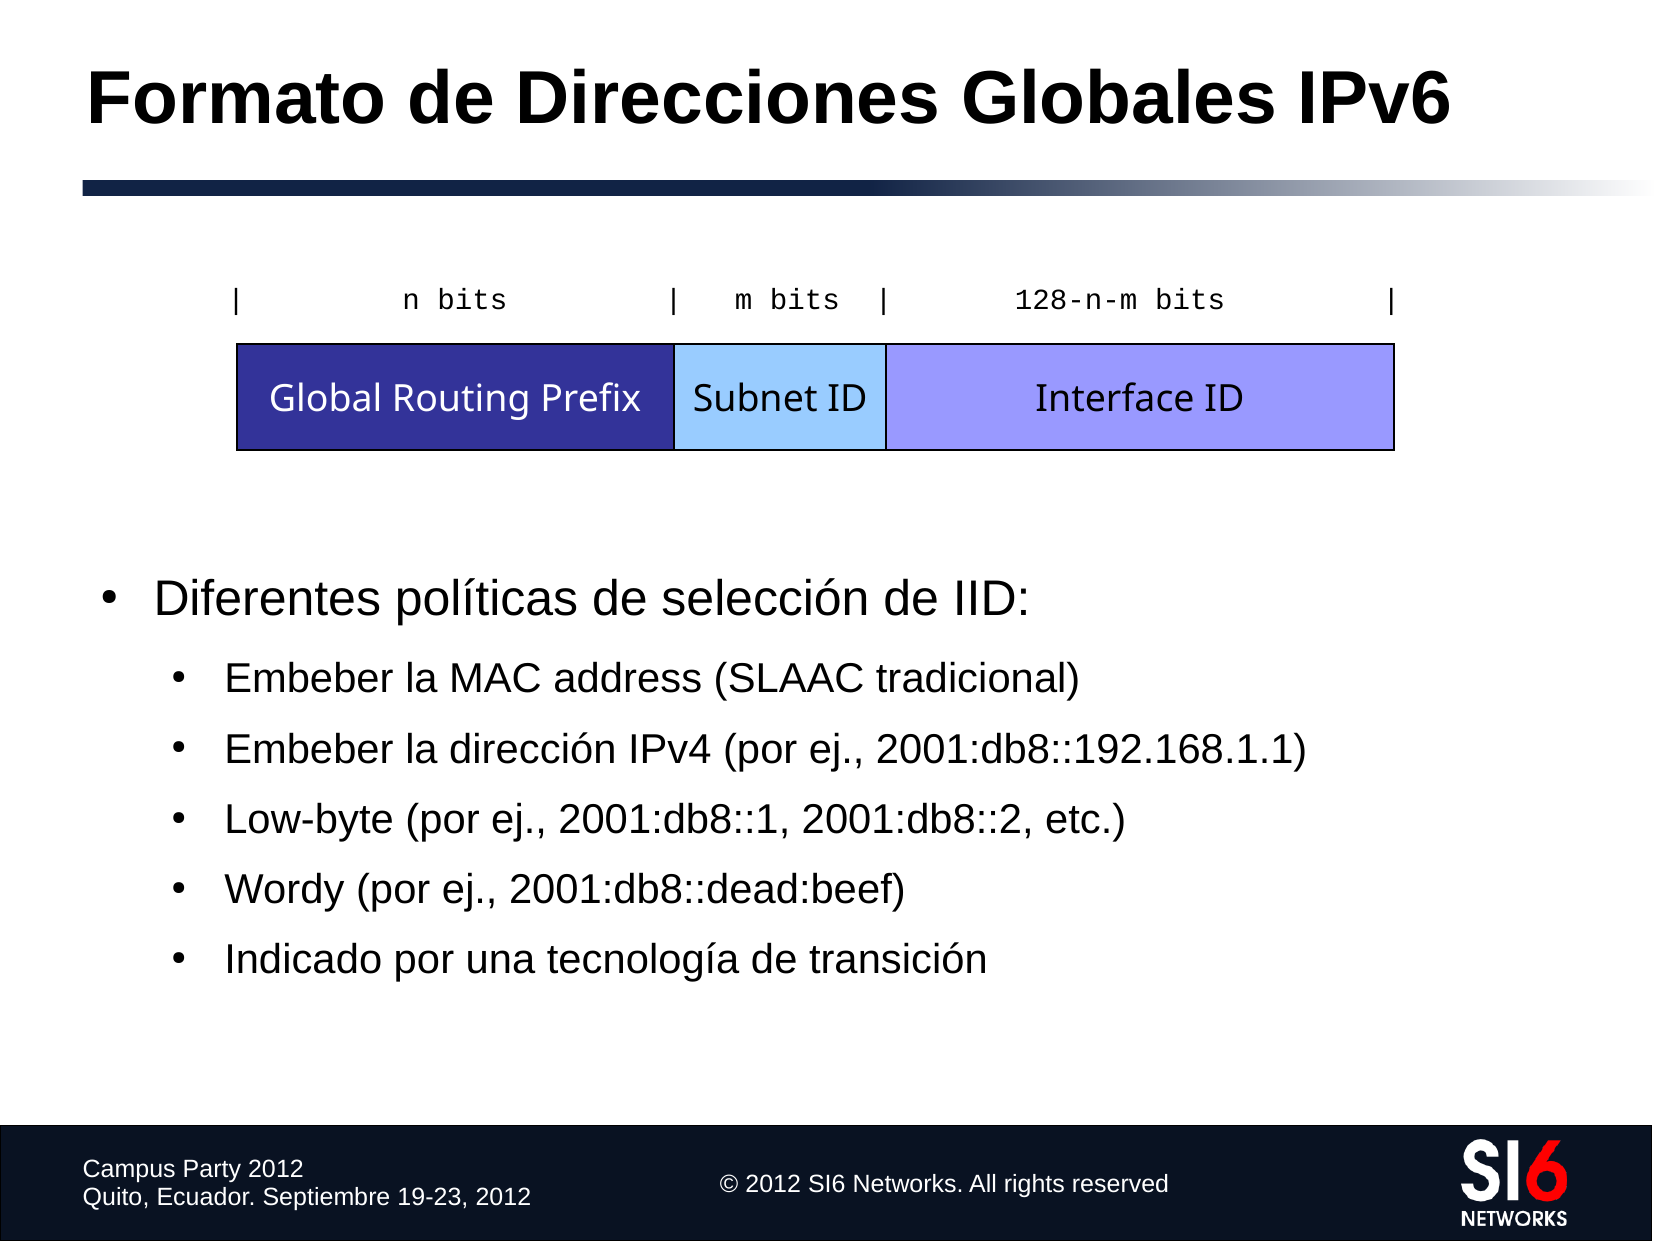

# Formato de Direcciones Globales IPv6
 | n bits | m bits | 128-n-m bits |
Global Routing Prefix
Subnet ID
Interface ID
Diferentes políticas de selección de IID:
Embeber la MAC address (SLAAC tradicional)
Embeber la dirección IPv4 (por ej., 2001:db8::192.168.1.1)
Low-byte (por ej., 2001:db8::1, 2001:db8::2, etc.)
Wordy (por ej., 2001:db8::dead:beef)
Indicado por una tecnología de transición
Congreso de Seguridad en Computo 2011